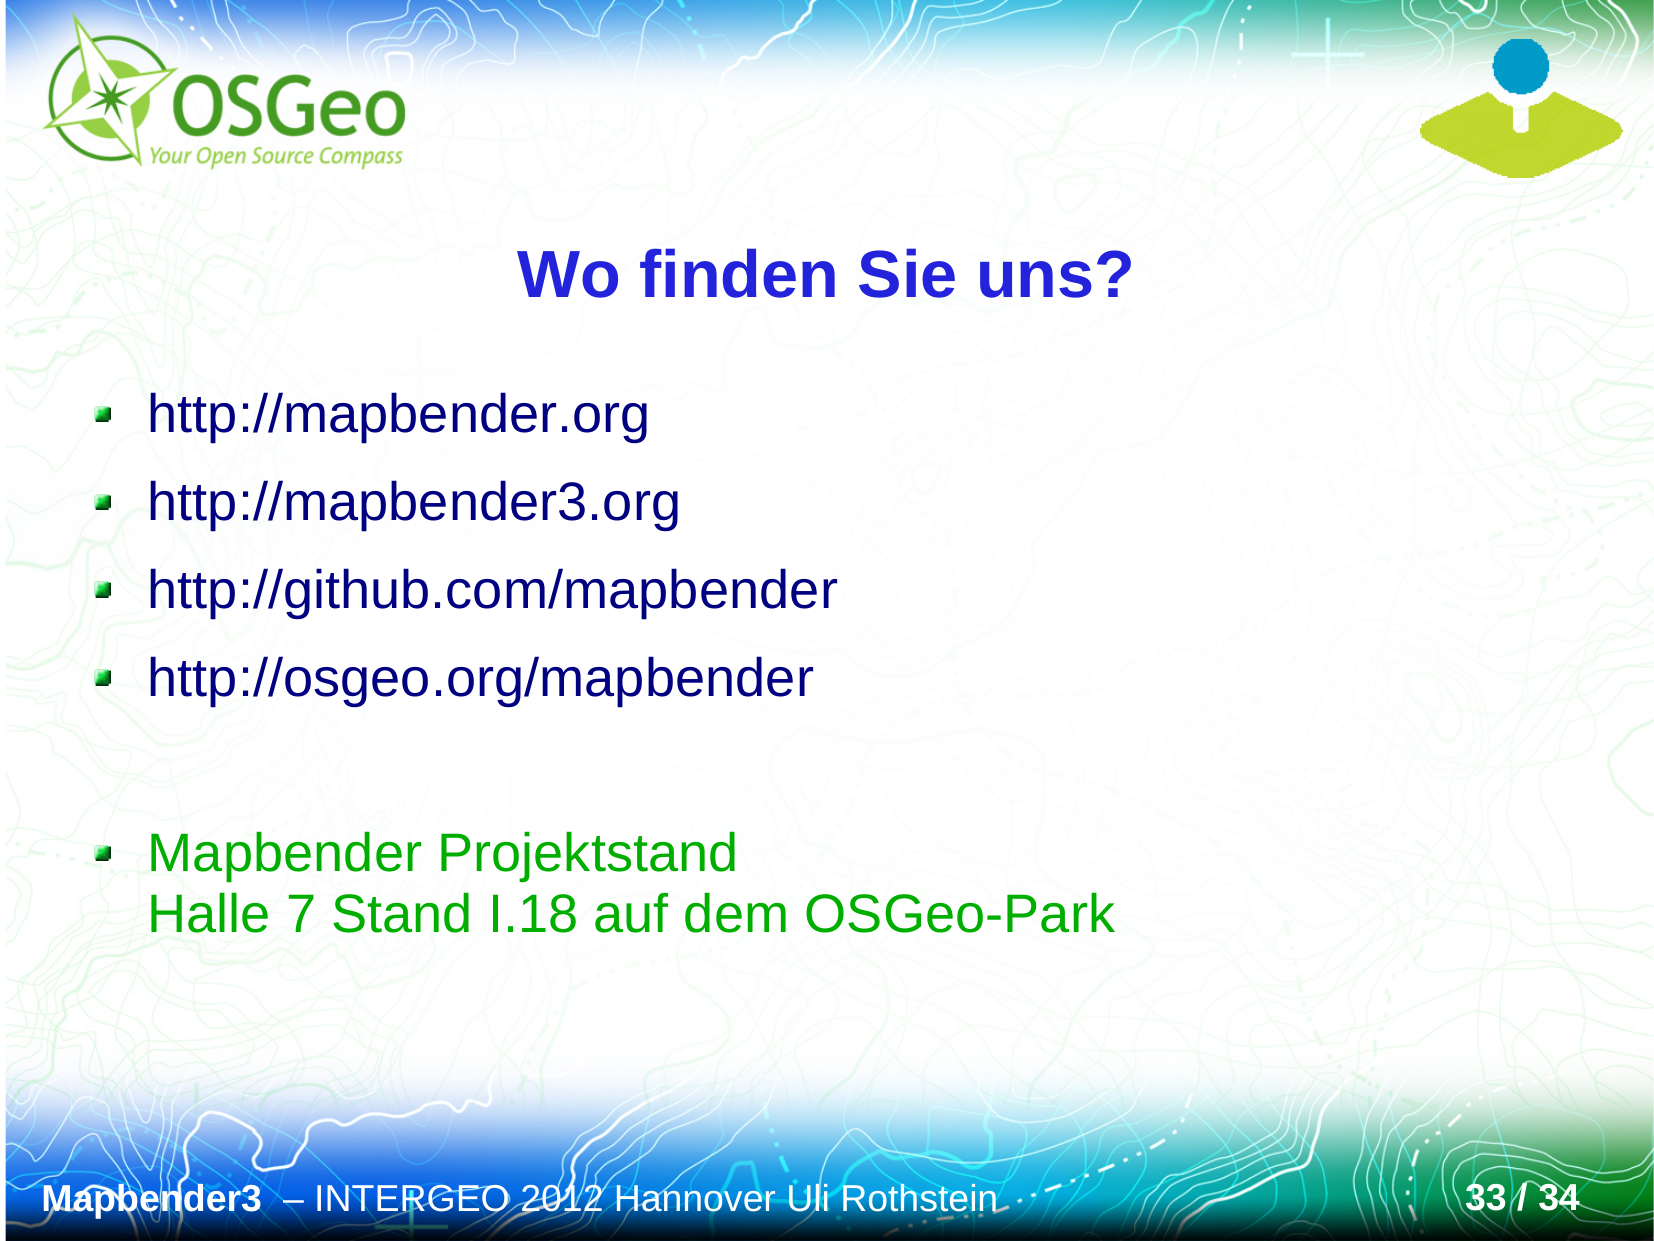

# Wo finden Sie uns?
http://mapbender.org
http://mapbender3.org
http://github.com/mapbender
http://osgeo.org/mapbender
Mapbender Projektstand
Halle 7 Stand I.18 auf dem OSGeo-Park